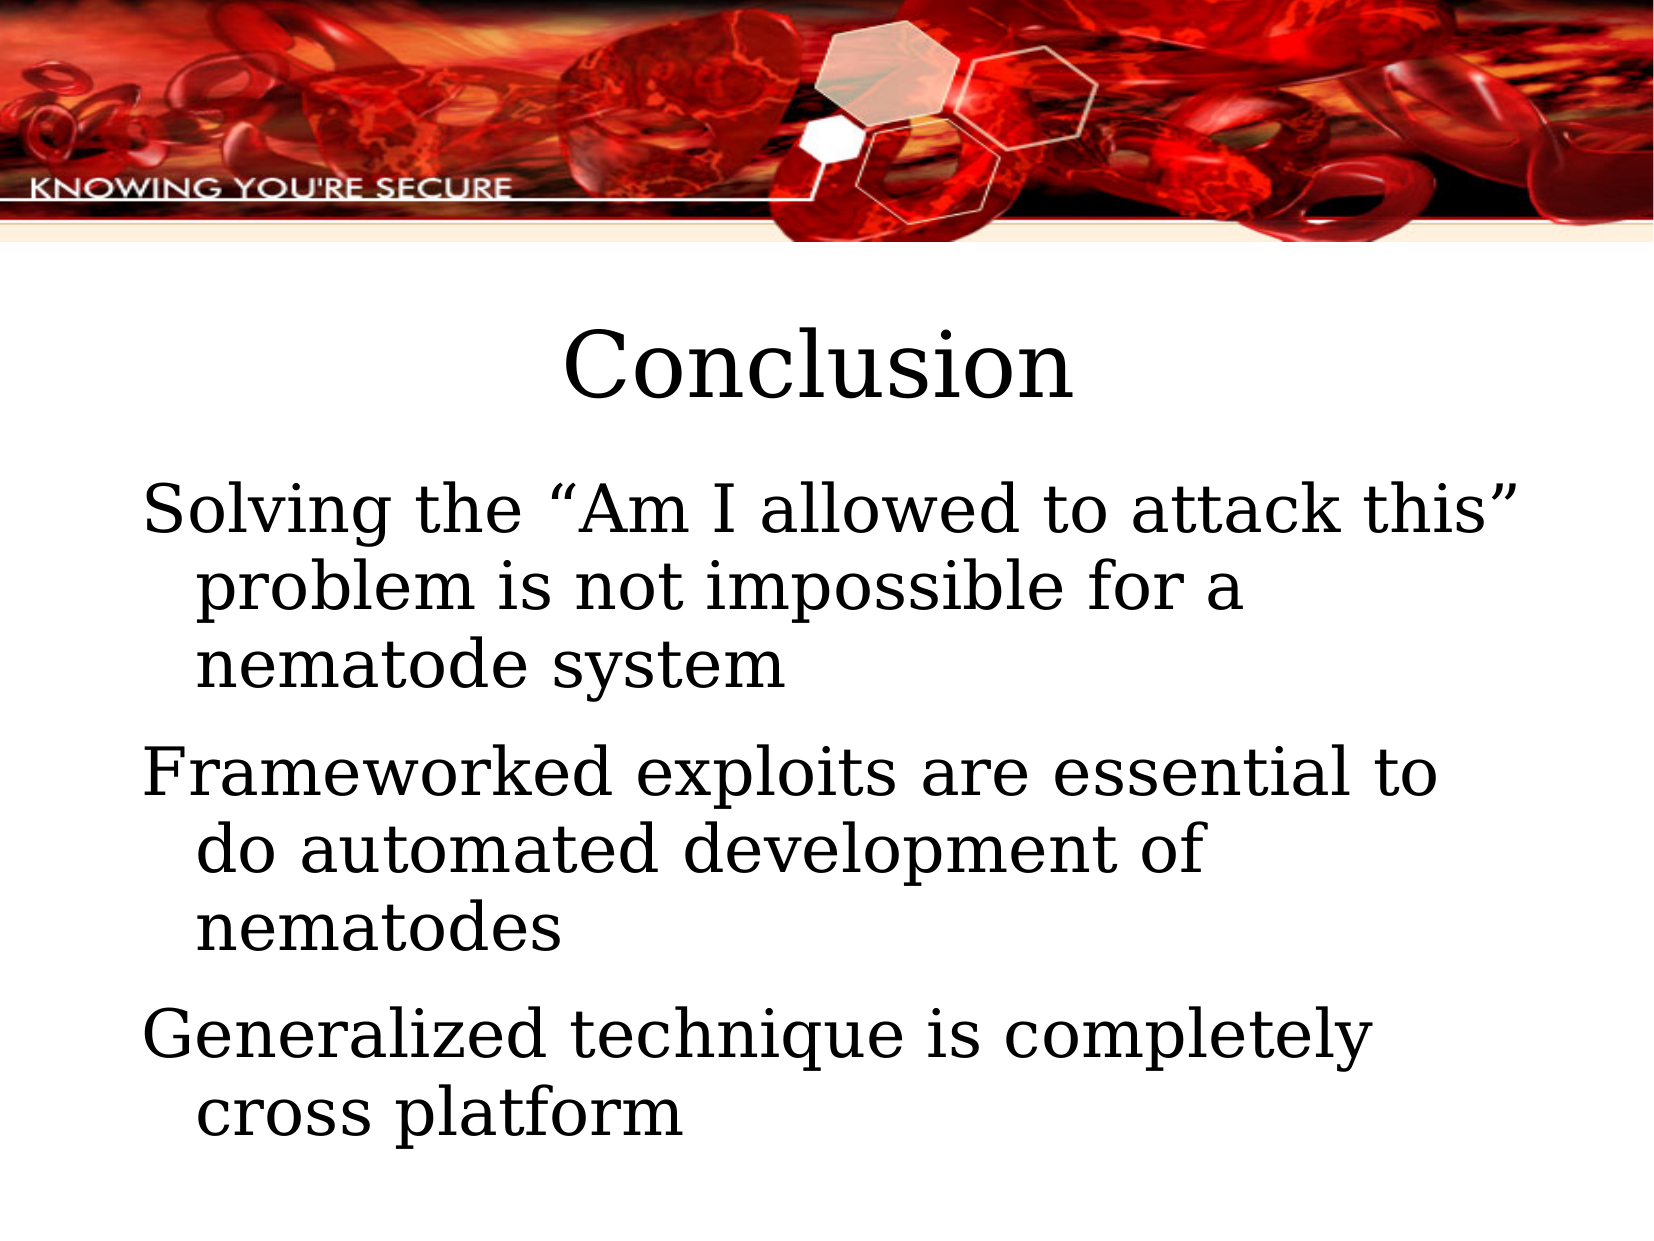

# Conclusion
Solving the “Am I allowed to attack this” problem is not impossible for a nematode system
Frameworked exploits are essential to do automated development of nematodes
Generalized technique is completely cross platform